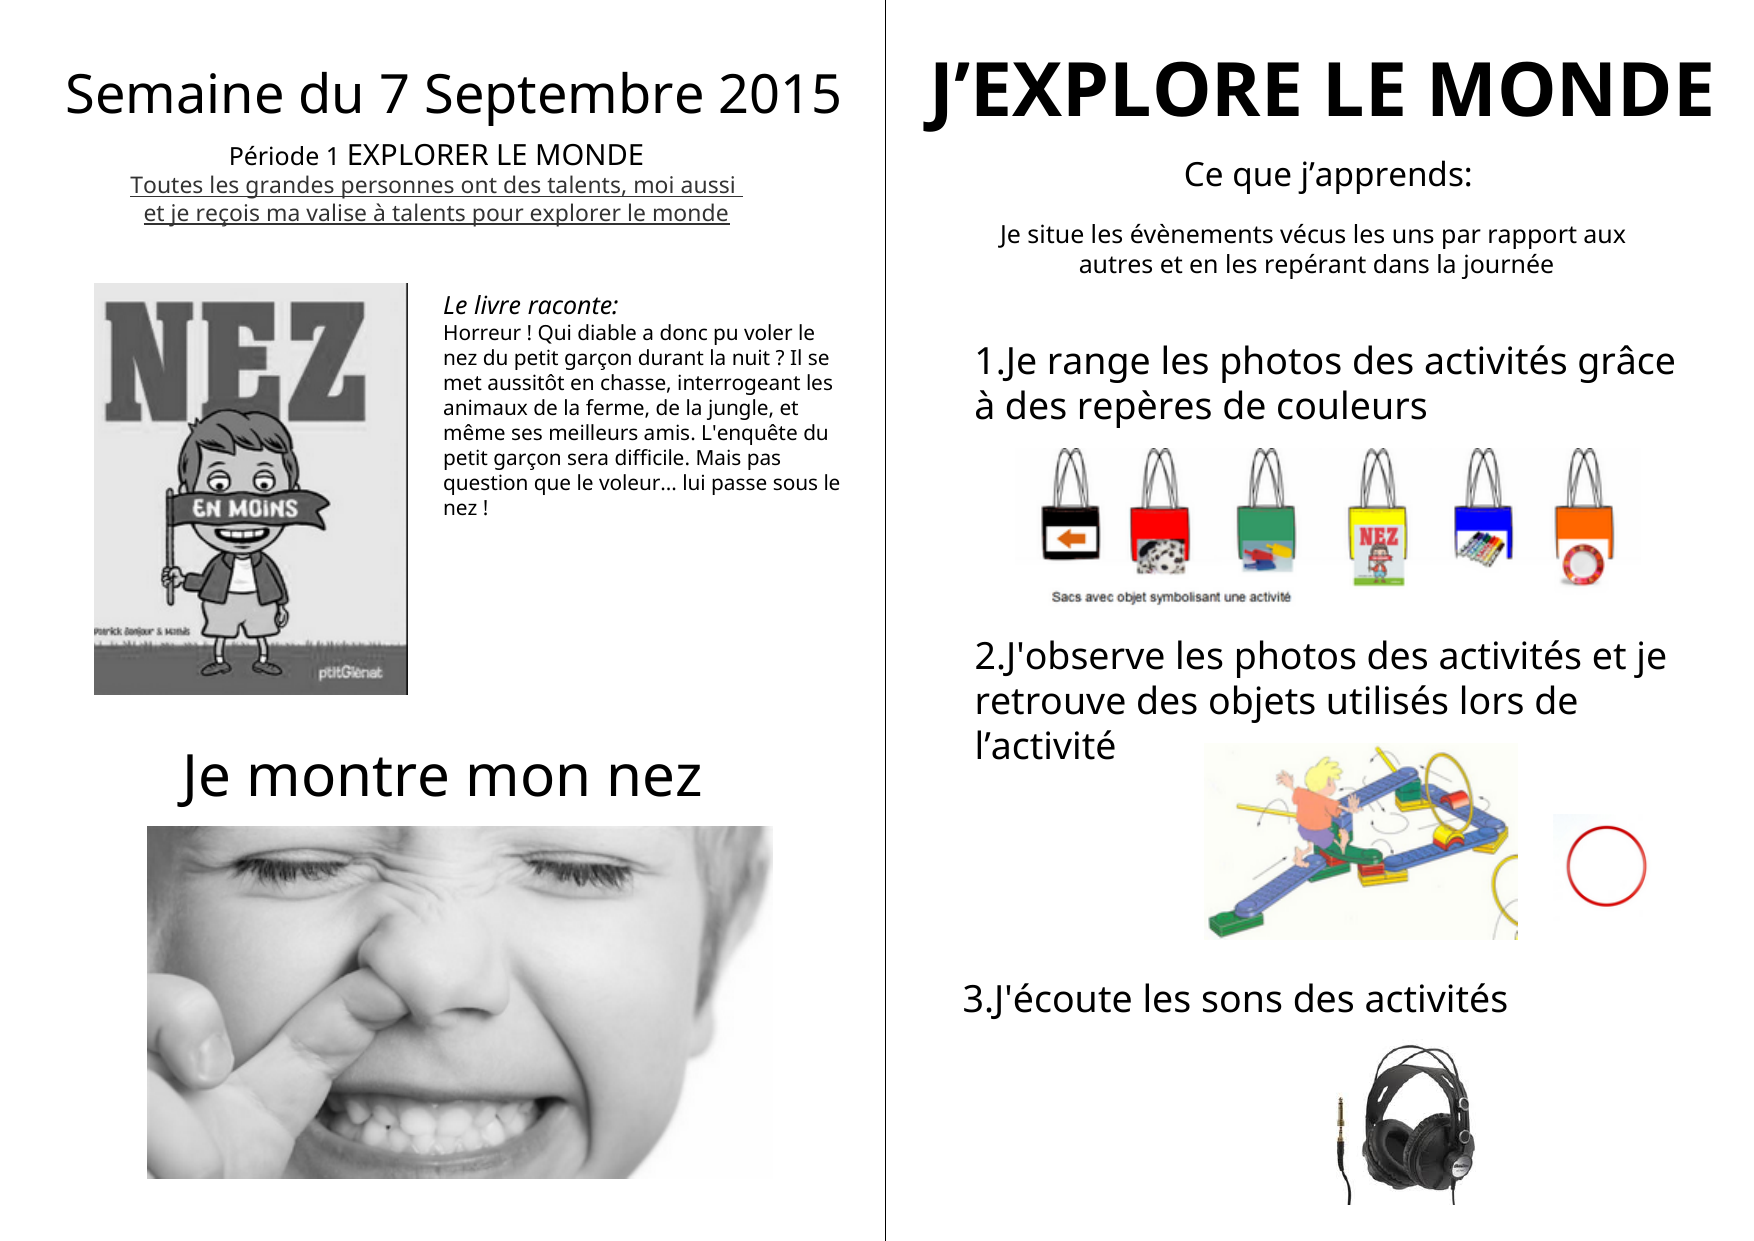

J’EXPLORE LE MONDE
Semaine du 7 Septembre 2015
Période 1 EXPLORER LE MONDE
Toutes les grandes personnes ont des talents, moi aussi
et je reçois ma valise à talents pour explorer le monde
Ce que j’apprends:
Je situe les évènements vécus les uns par rapport aux
autres et en les repérant dans la journée
Le livre raconte:
Horreur ! Qui diable a donc pu voler le nez du petit garçon durant la nuit ? Il se met aussitôt en chasse, interrogeant les animaux de la ferme, de la jungle, et même ses meilleurs amis. L'enquête du petit garçon sera difficile. Mais pas question que le voleur... lui passe sous le nez !
1.Je range les photos des activités grâce à des repères de couleurs
2.J'observe les photos des activités et je retrouve des objets utilisés lors de
l’activité
Je montre mon nez
3.J'écoute les sons des activités